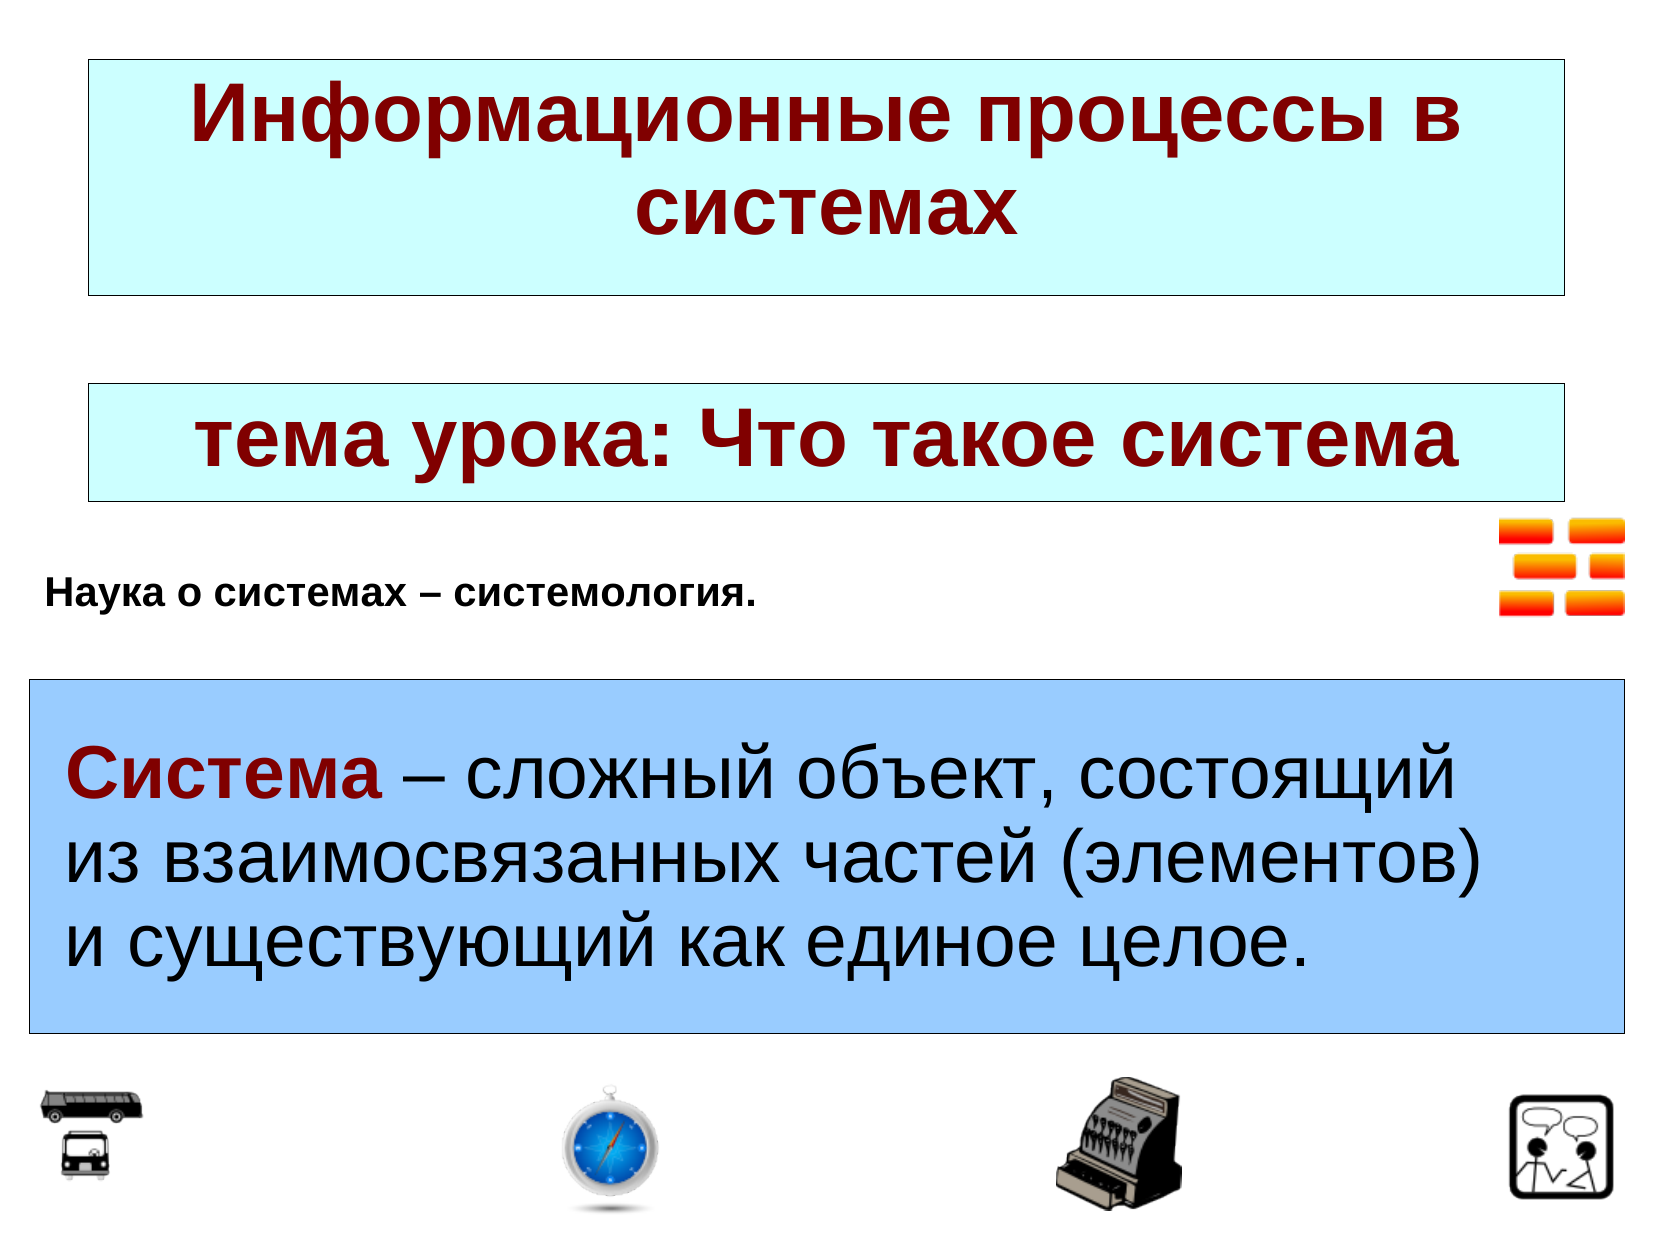

Информационные процессы в системах
тема урока: Что такое система
Наука о системах – системология.
 Система – сложный объект, состоящий
 из взаимосвязанных частей (элементов)
 и существующий как единое целое.